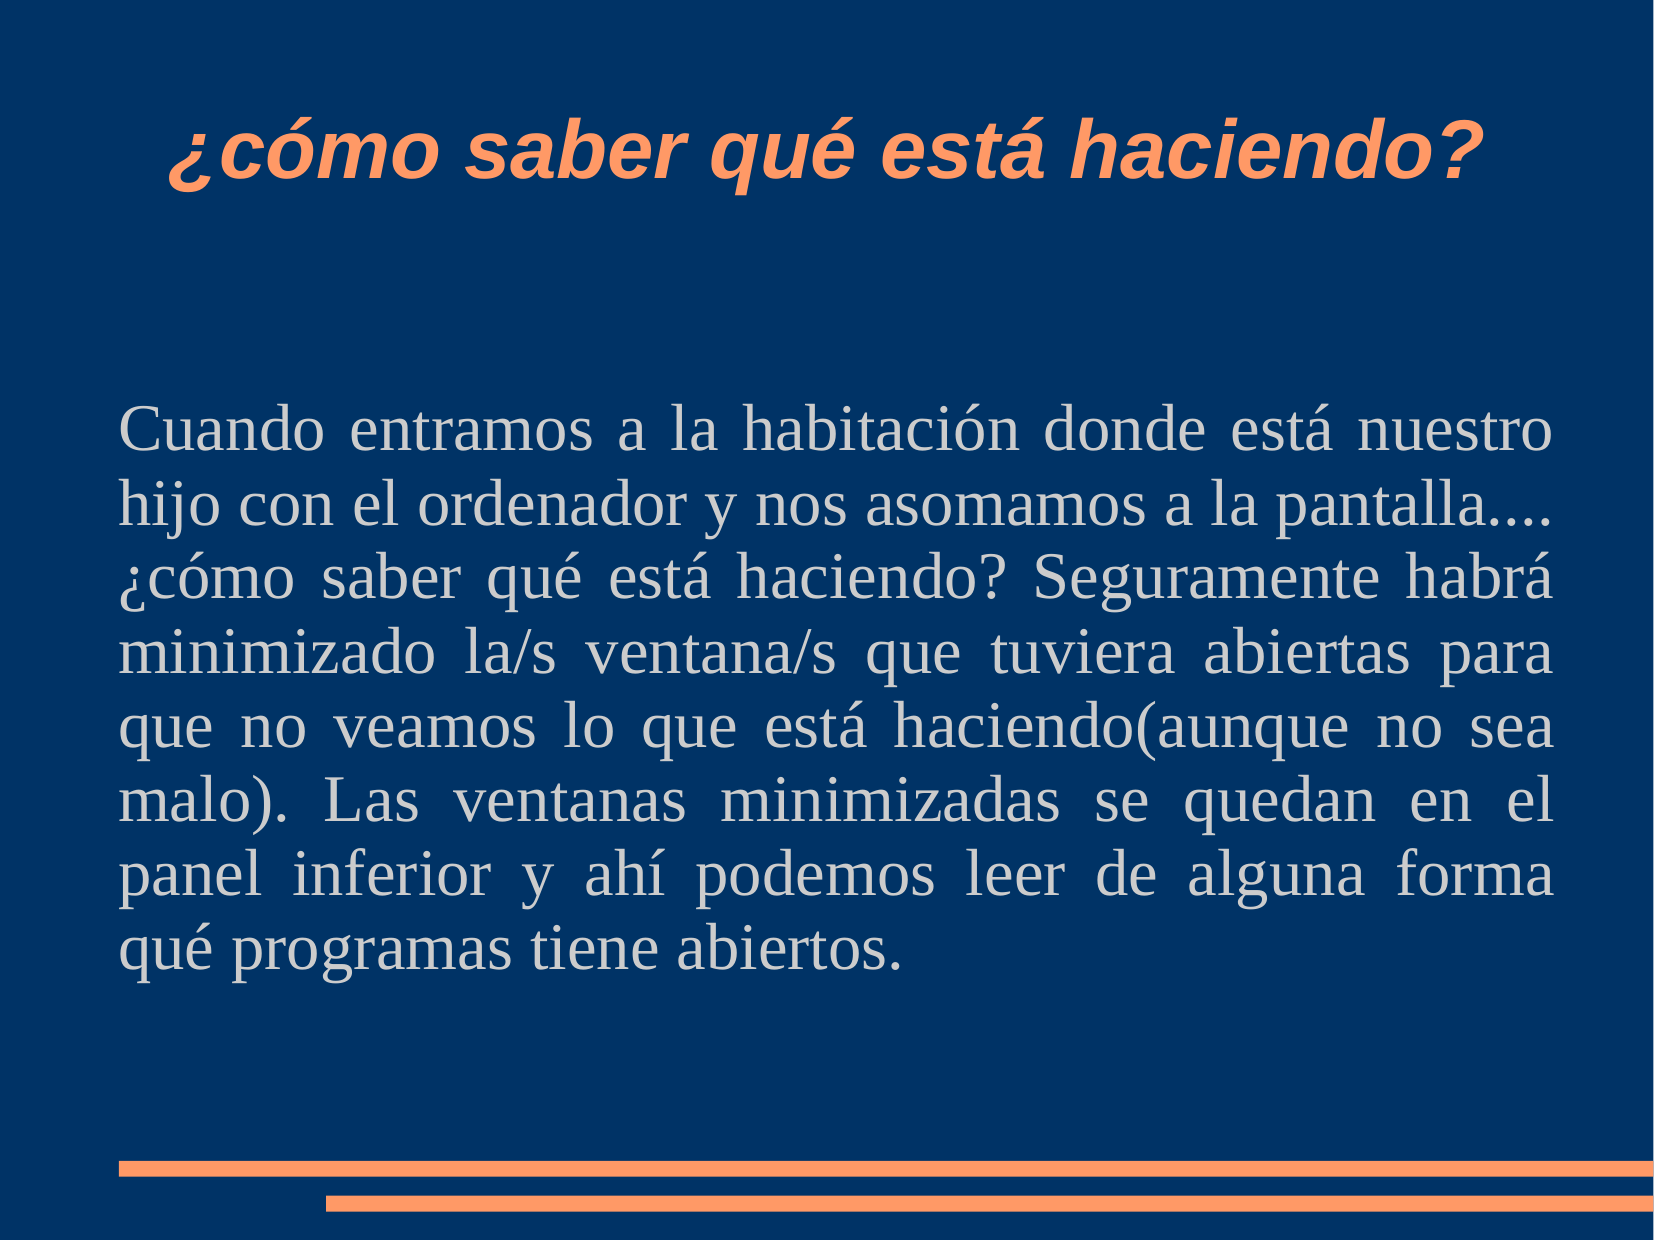

# ¿cómo saber qué está haciendo?
Cuando entramos a la habitación donde está nuestro hijo con el ordenador y nos asomamos a la pantalla....¿cómo saber qué está haciendo? Seguramente habrá minimizado la/s ventana/s que tuviera abiertas para que no veamos lo que está haciendo(aunque no sea malo). Las ventanas minimizadas se quedan en el panel inferior y ahí podemos leer de alguna forma qué programas tiene abiertos.